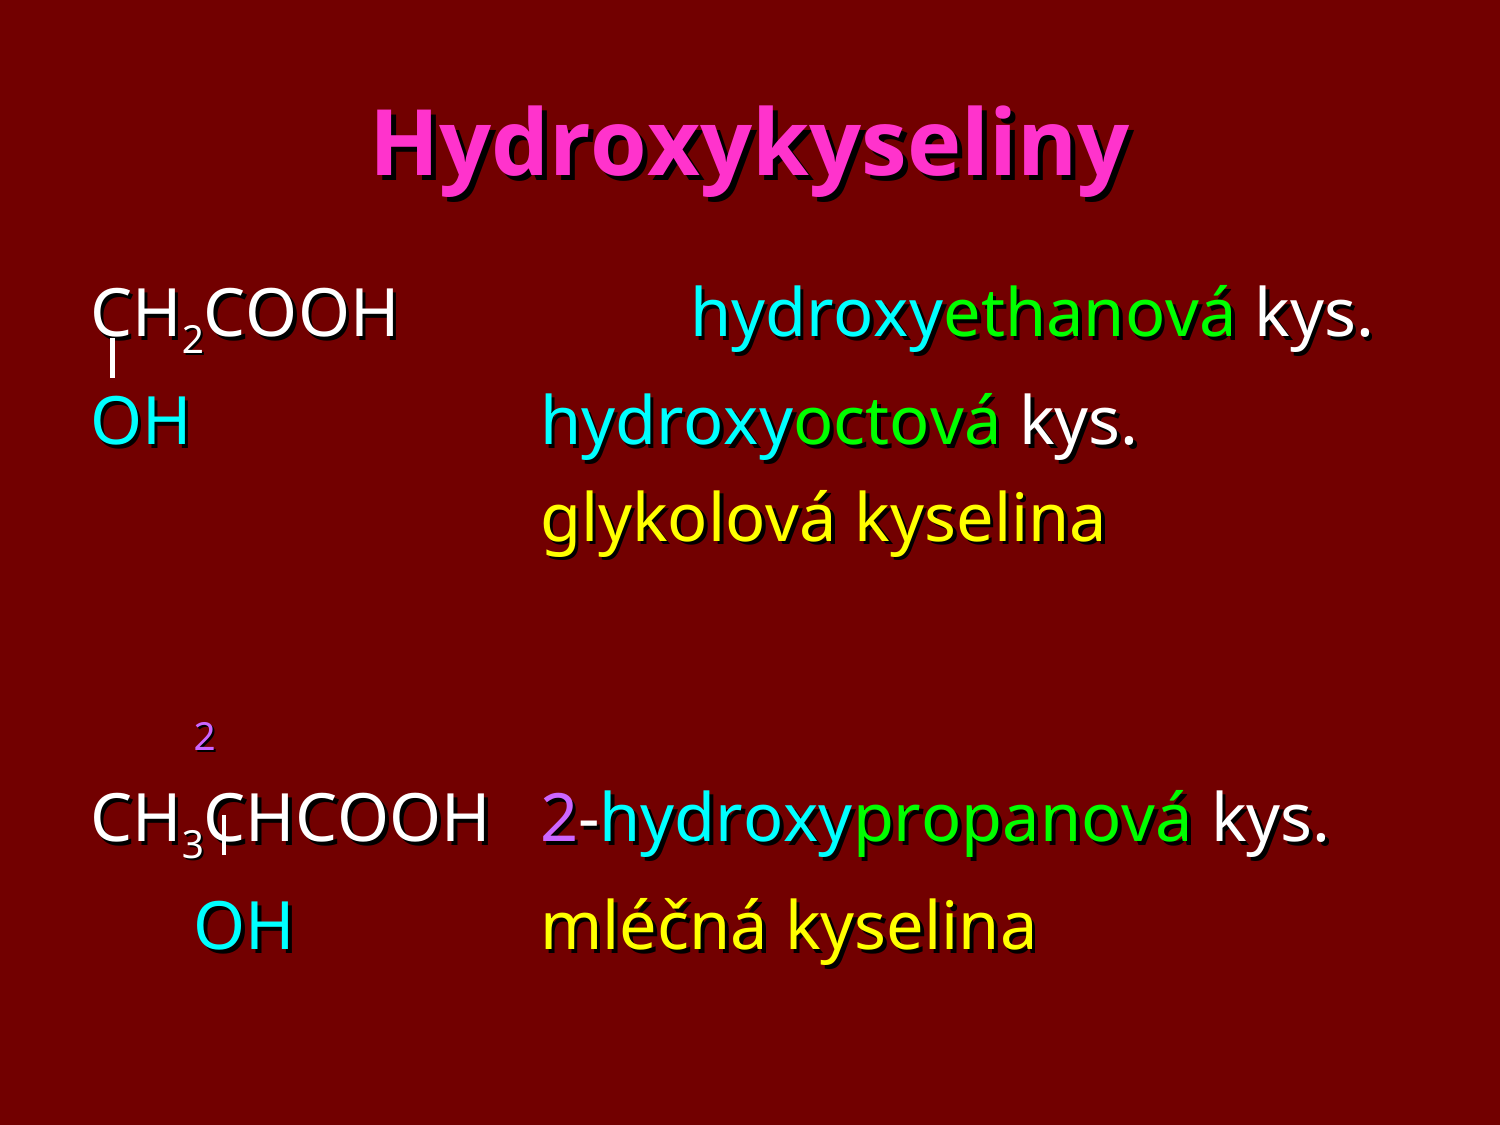

# Hydroxykyseliny
CH2COOH		hydroxyethanová kys.
OH			hydroxyoctová kys.
				glykolová kyselina
 2
CH3CHCOOH	2-hydroxypropanová kys.
 OH 		mléčná kyselina